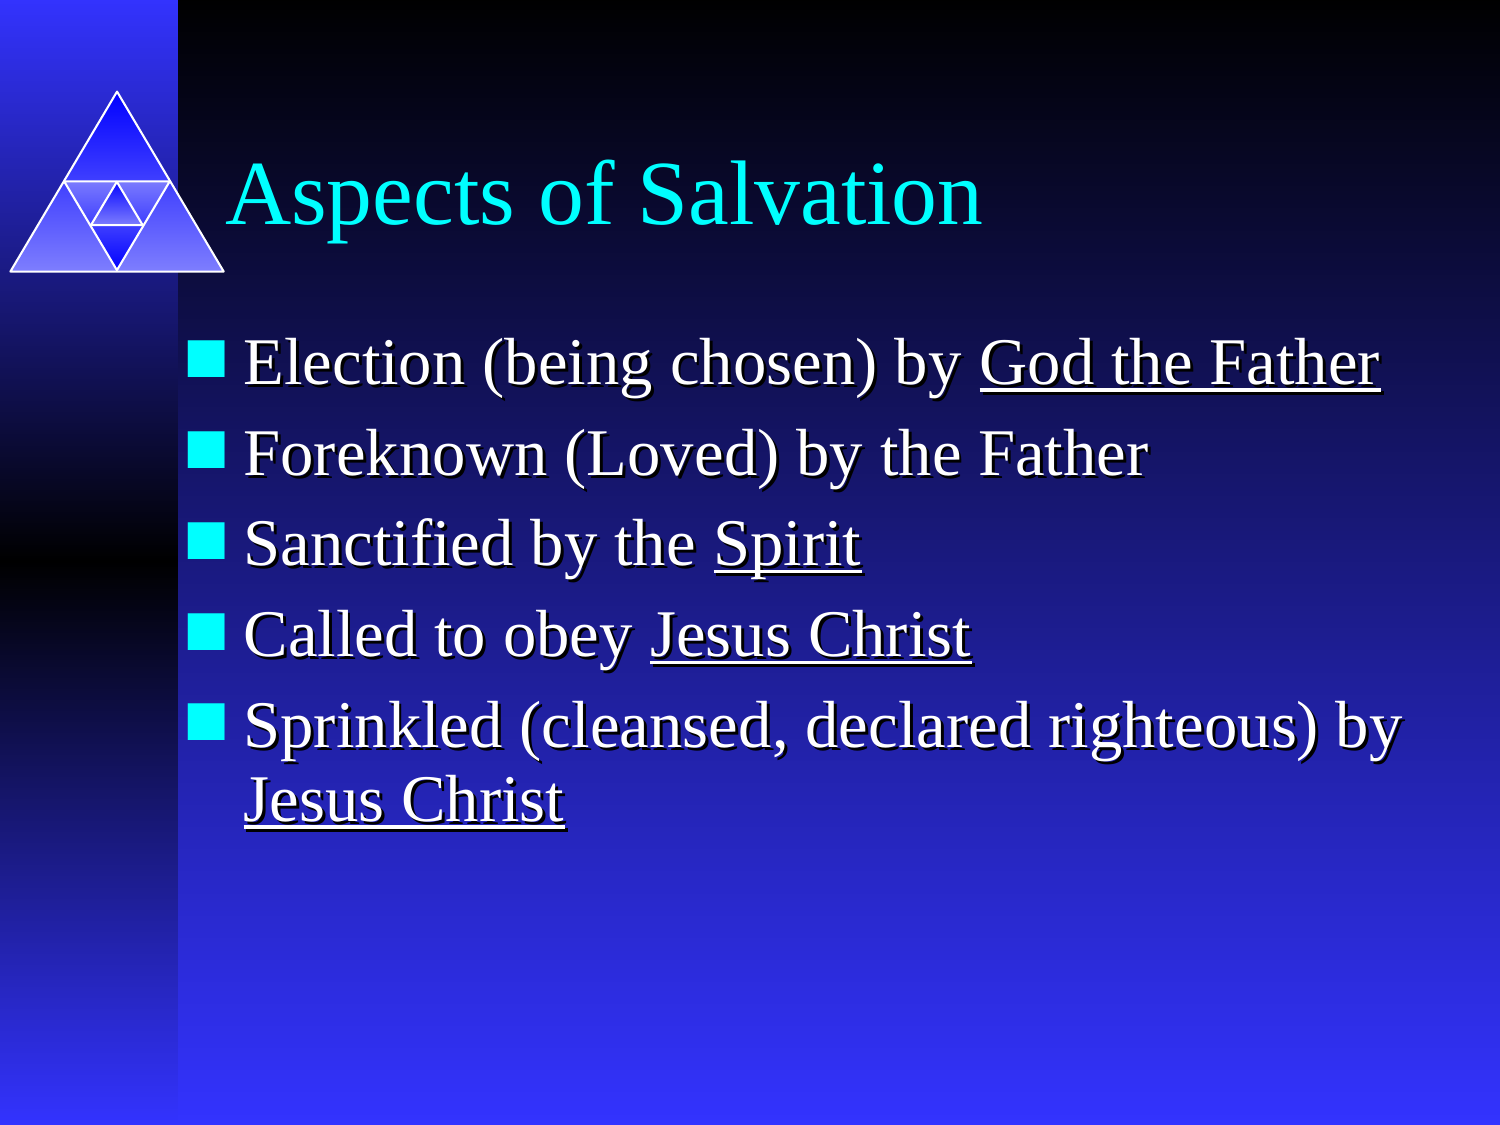

# Aspects of Salvation
Election (being chosen) by God the Father
Foreknown (Loved) by the Father
Sanctified by the Spirit
Called to obey Jesus Christ
Sprinkled (cleansed, declared righteous) by Jesus Christ